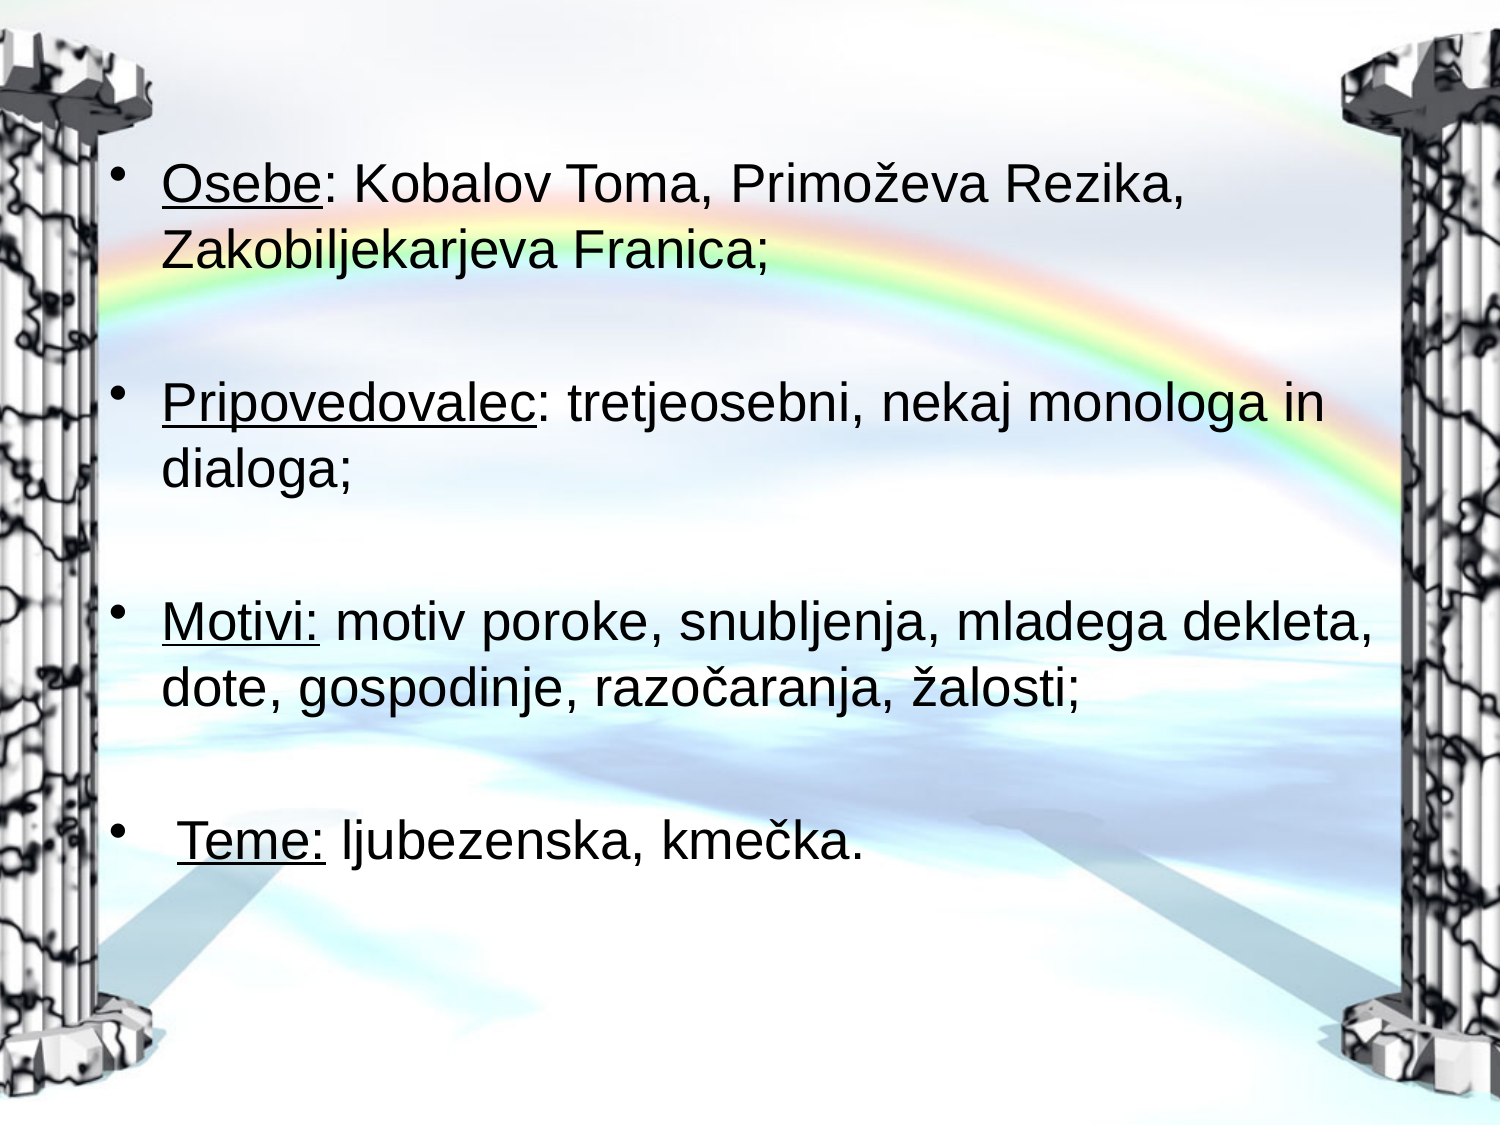

# Osebe: Kobalov Toma, Primoževa Rezika, Zakobiljekarjeva Franica;
Pripovedovalec: tretjeosebni, nekaj monologa in dialoga;
Motivi: motiv poroke, snubljenja, mladega dekleta, dote, gospodinje, razočaranja, žalosti;
 Teme: ljubezenska, kmečka.